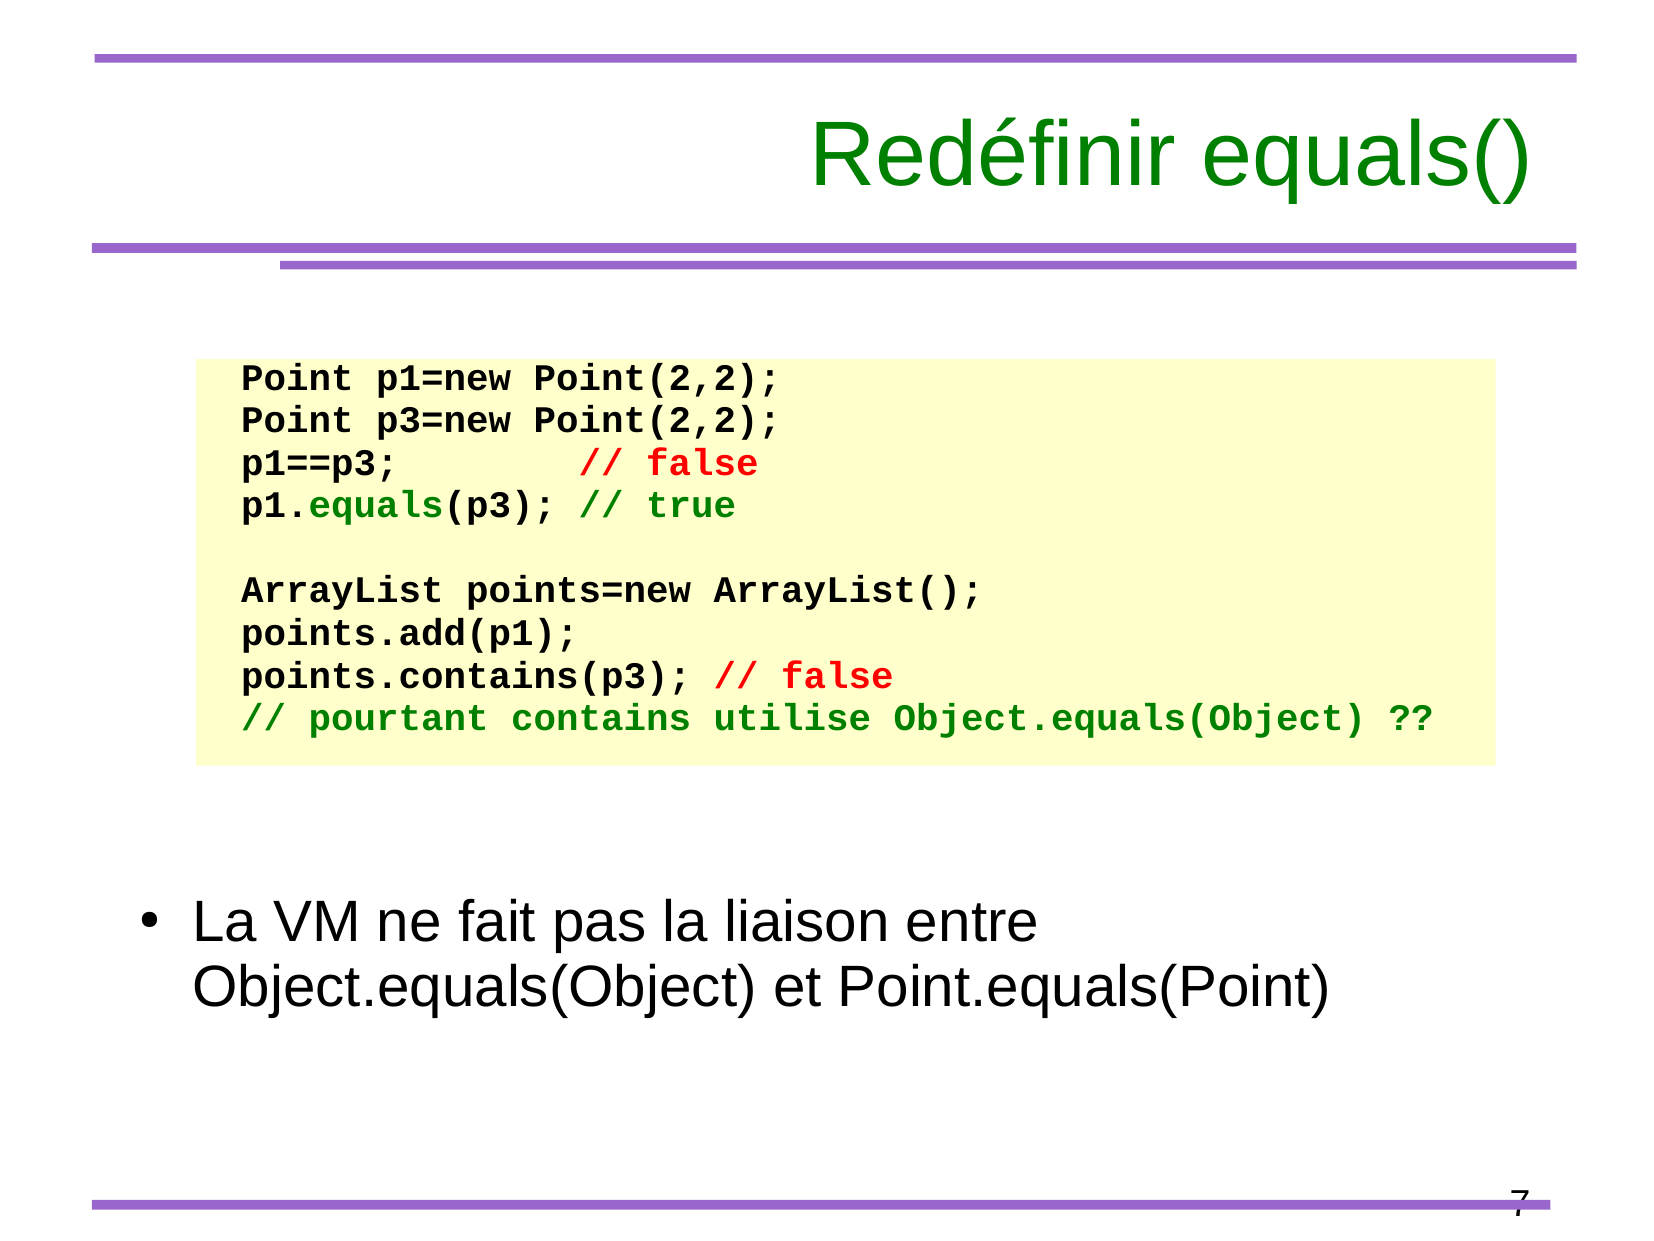

# Redéfinir equals()
 Point p1=new Point(2,2);
 Point p3=new Point(2,2);
 p1==p3; // false
 p1.equals(p3); // true
 ArrayList points=new ArrayList();
 points.add(p1);
 points.contains(p3); // false
 // pourtant contains utilise Object.equals(Object) ??
La VM ne fait pas la liaison entre Object.equals(Object) et Point.equals(Point)